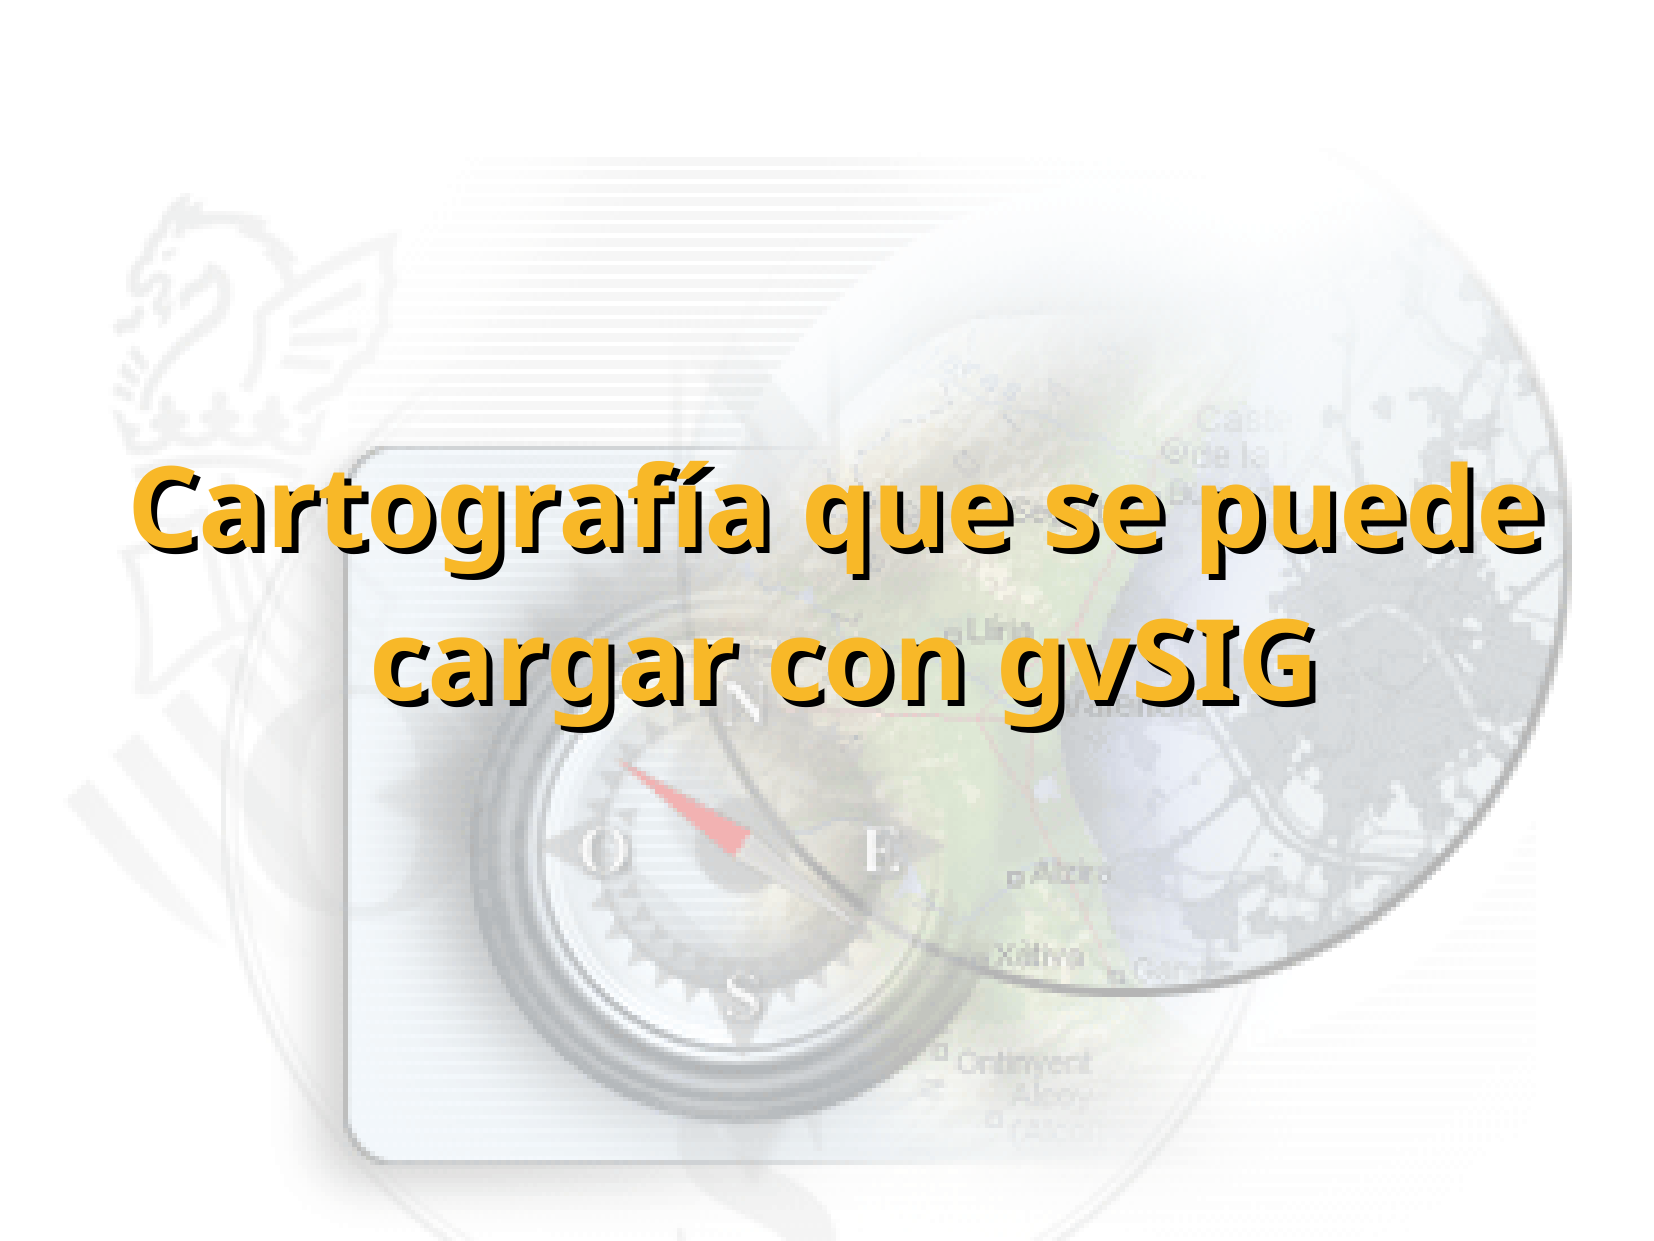

# Cartografía que se puede cargar con gvSIG